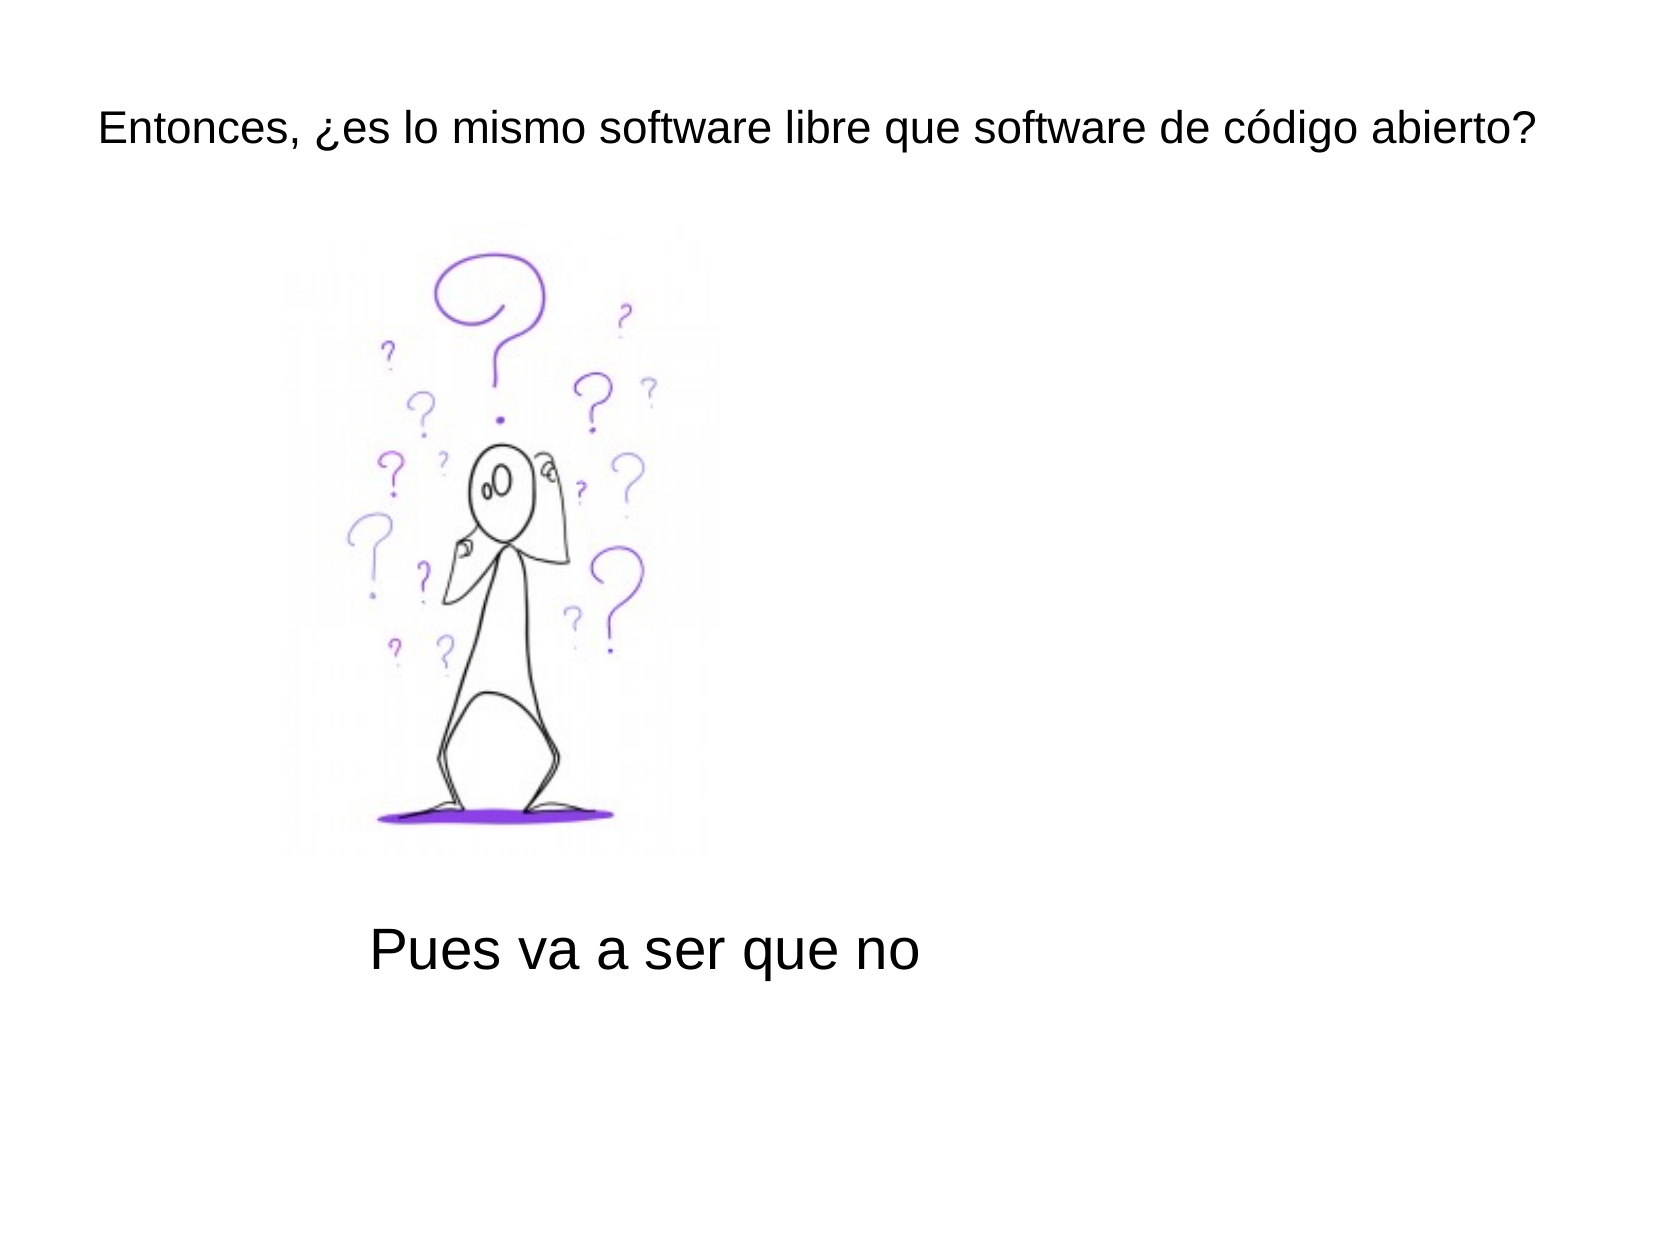

Entonces, ¿es lo mismo software libre que software de código abierto?
Pues va a ser que no